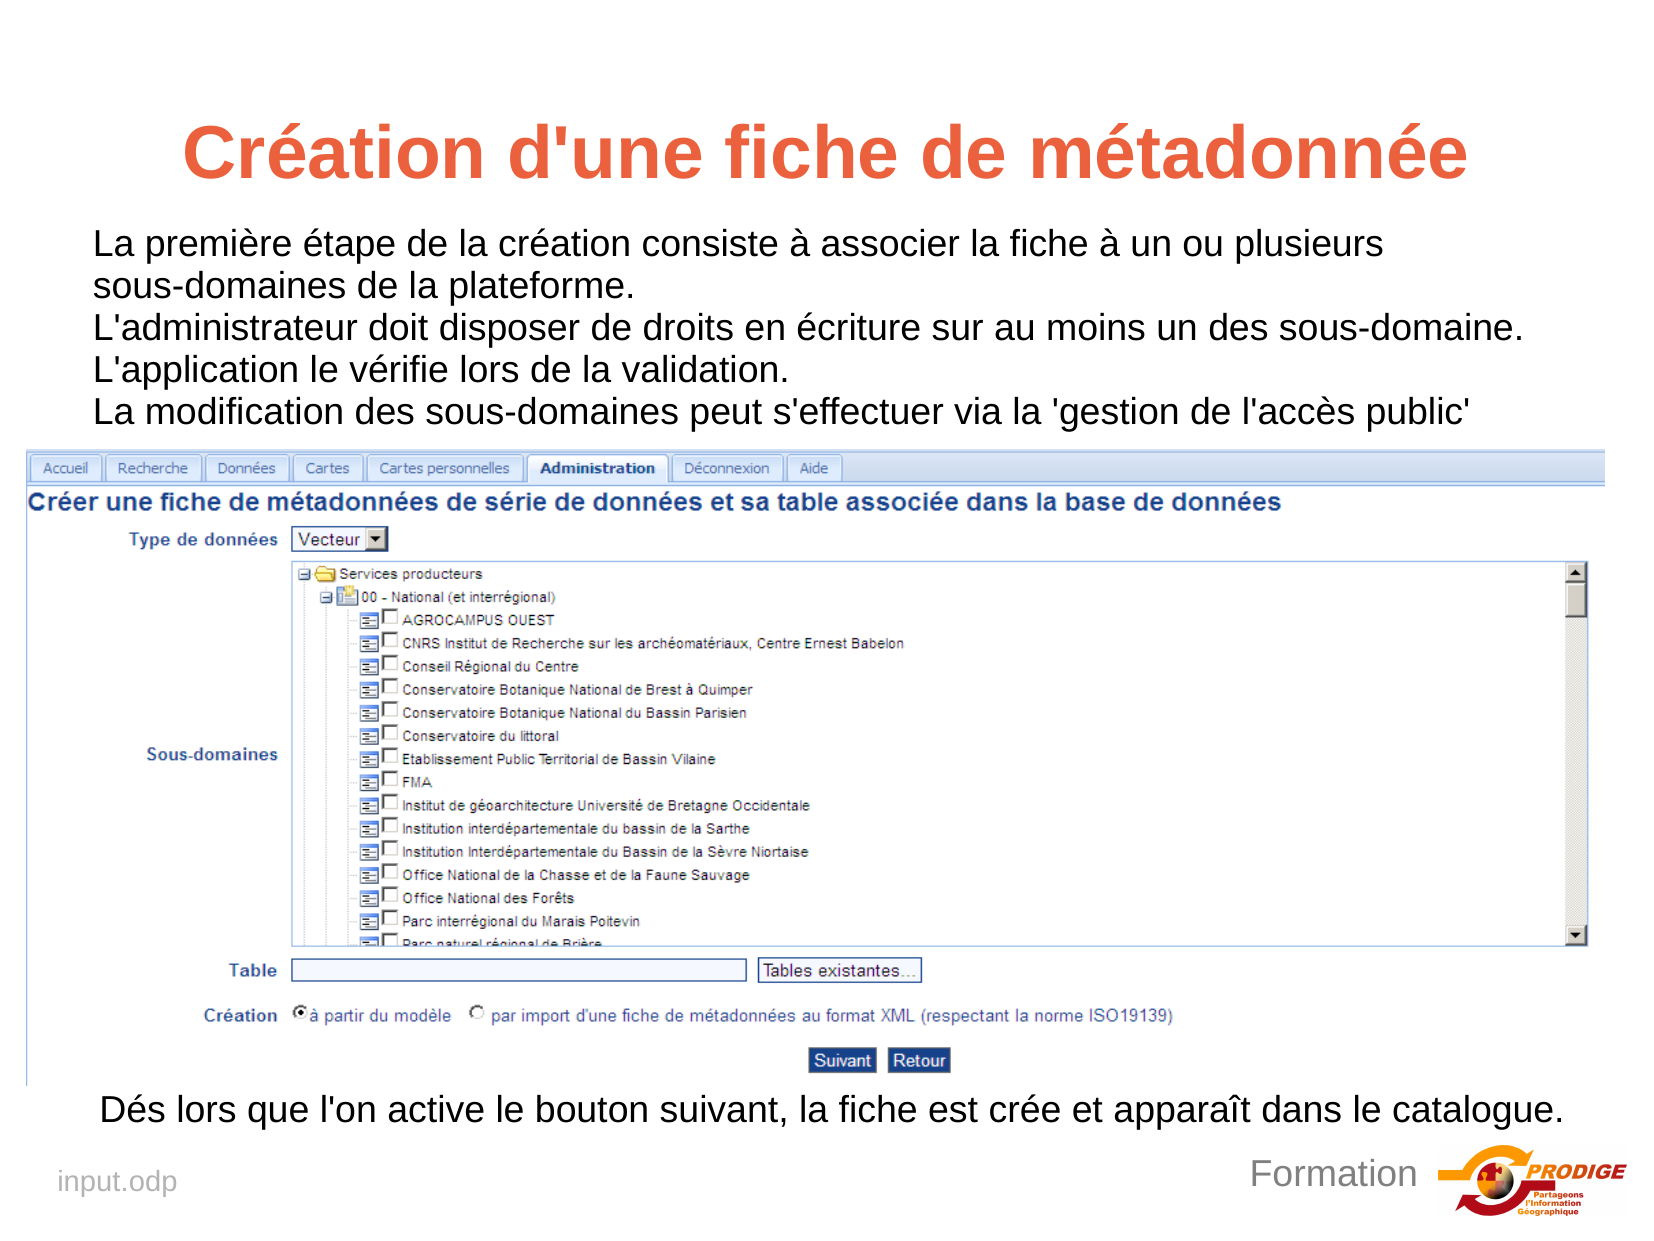

# Création d'une fiche de métadonnée
La première étape de la création consiste à associer la fiche à un ou plusieurs
sous-domaines de la plateforme.
L'administrateur doit disposer de droits en écriture sur au moins un des sous-domaine.
L'application le vérifie lors de la validation.
La modification des sous-domaines peut s'effectuer via la 'gestion de l'accès public'
Dés lors que l'on active le bouton suivant, la fiche est crée et apparaît dans le catalogue.